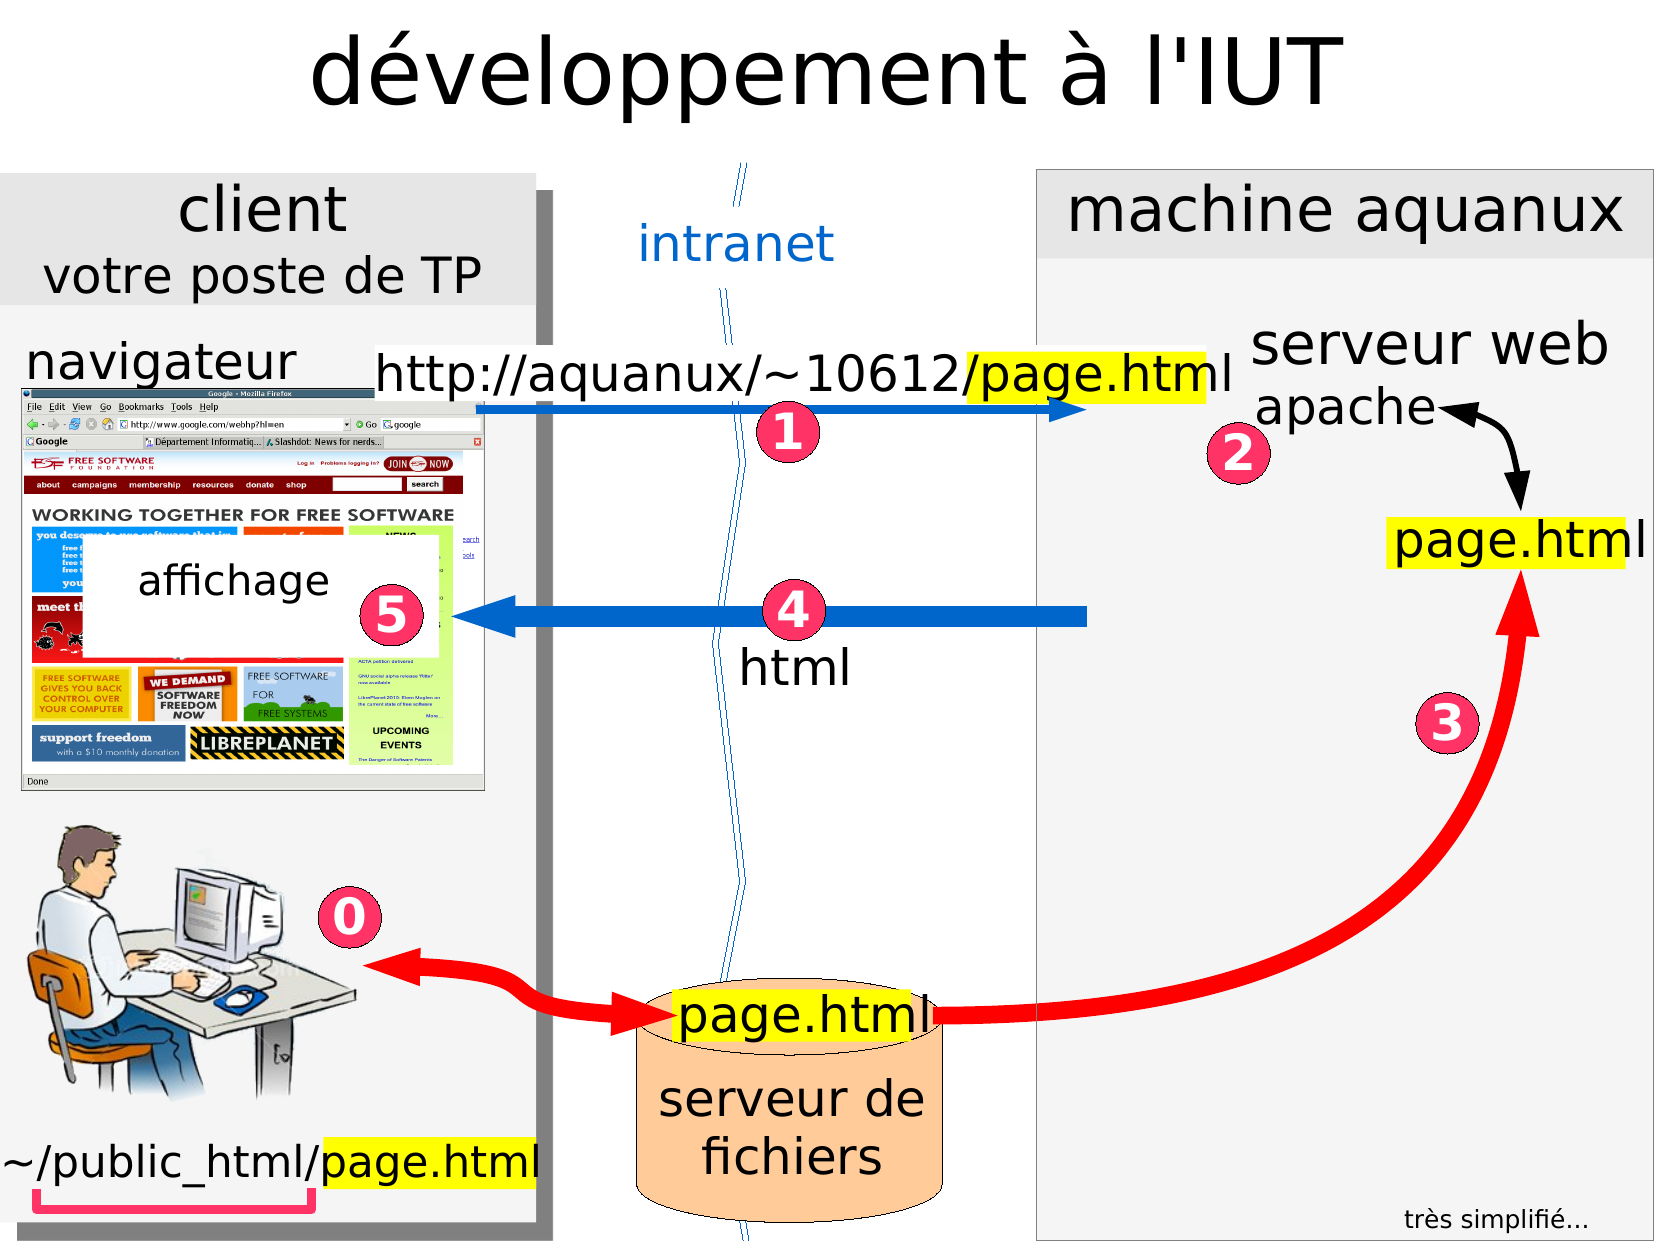

# développement à l'IUT
machine aquanux
client
votre poste de TP
intranet
serveur web
navigateur
http://aquanux/~10612/page.html
apache
1
2
page.html
affichage
4
5
html
3
0
page.html
serveur de
fichiers
~/public_html/page.html
très simplifié...